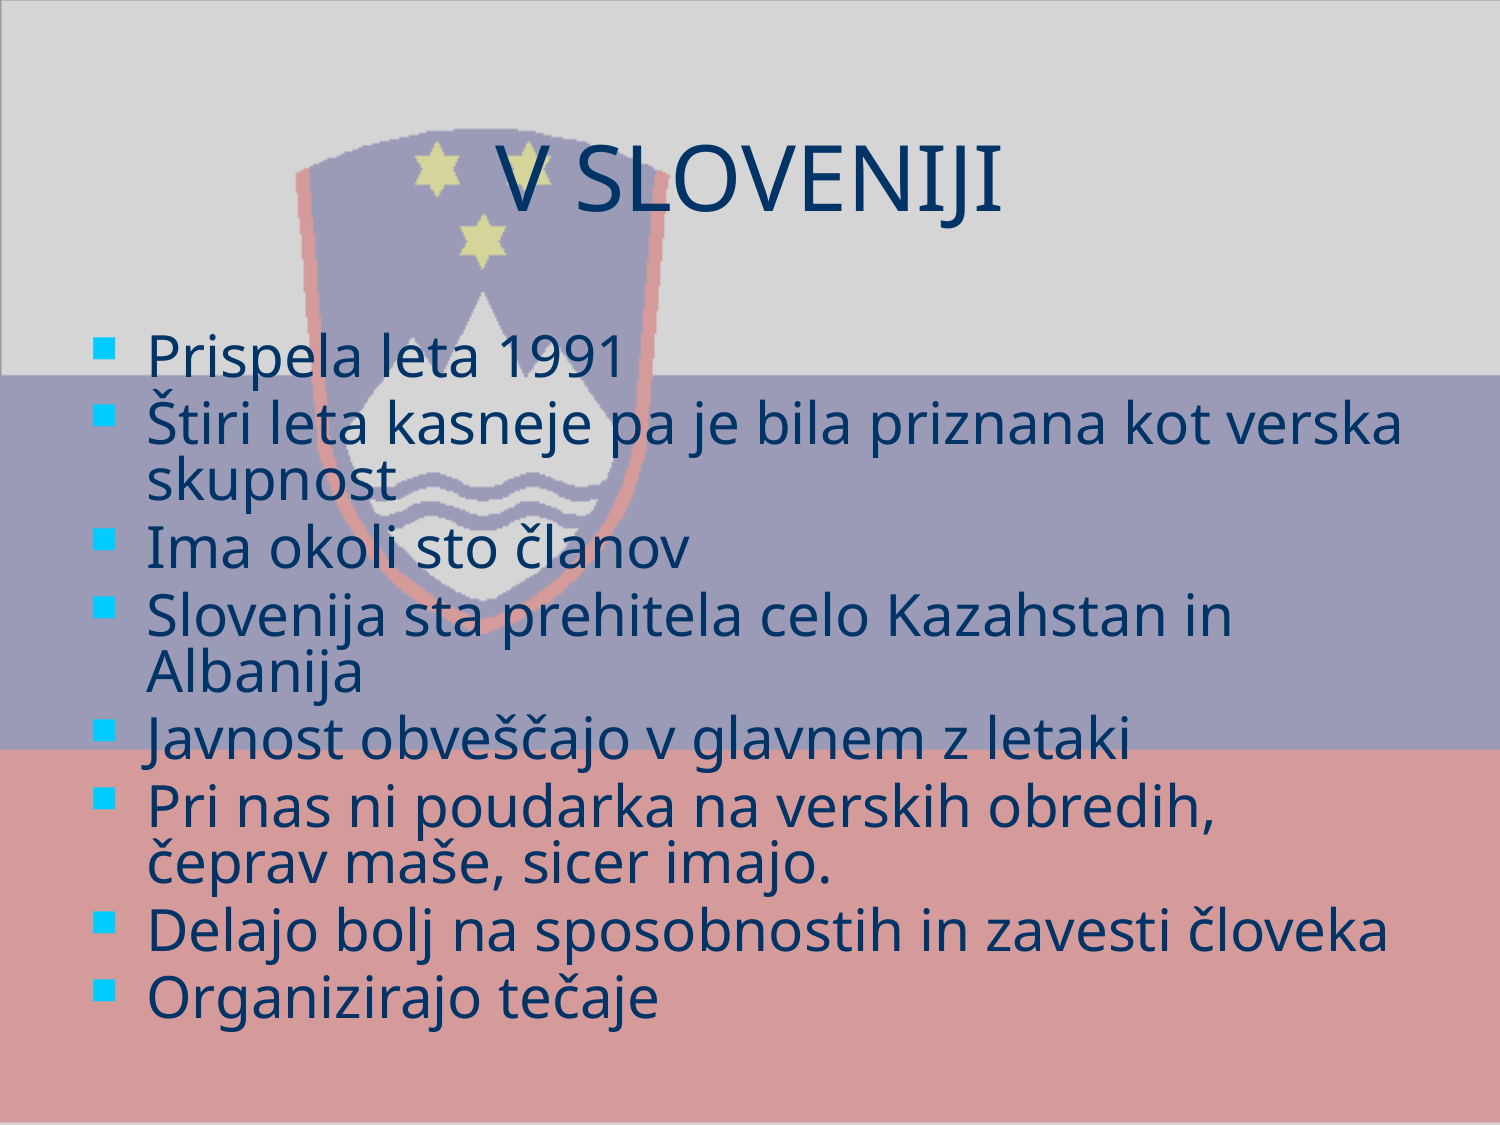

# V SLOVENIJI
Prispela leta 1991
Štiri leta kasneje pa je bila priznana kot verska skupnost
Ima okoli sto članov
Slovenija sta prehitela celo Kazahstan in Albanija
Javnost obveščajo v glavnem z letaki
Pri nas ni poudarka na verskih obredih, čeprav maše, sicer imajo.
Delajo bolj na sposobnostih in zavesti človeka
Organizirajo tečaje